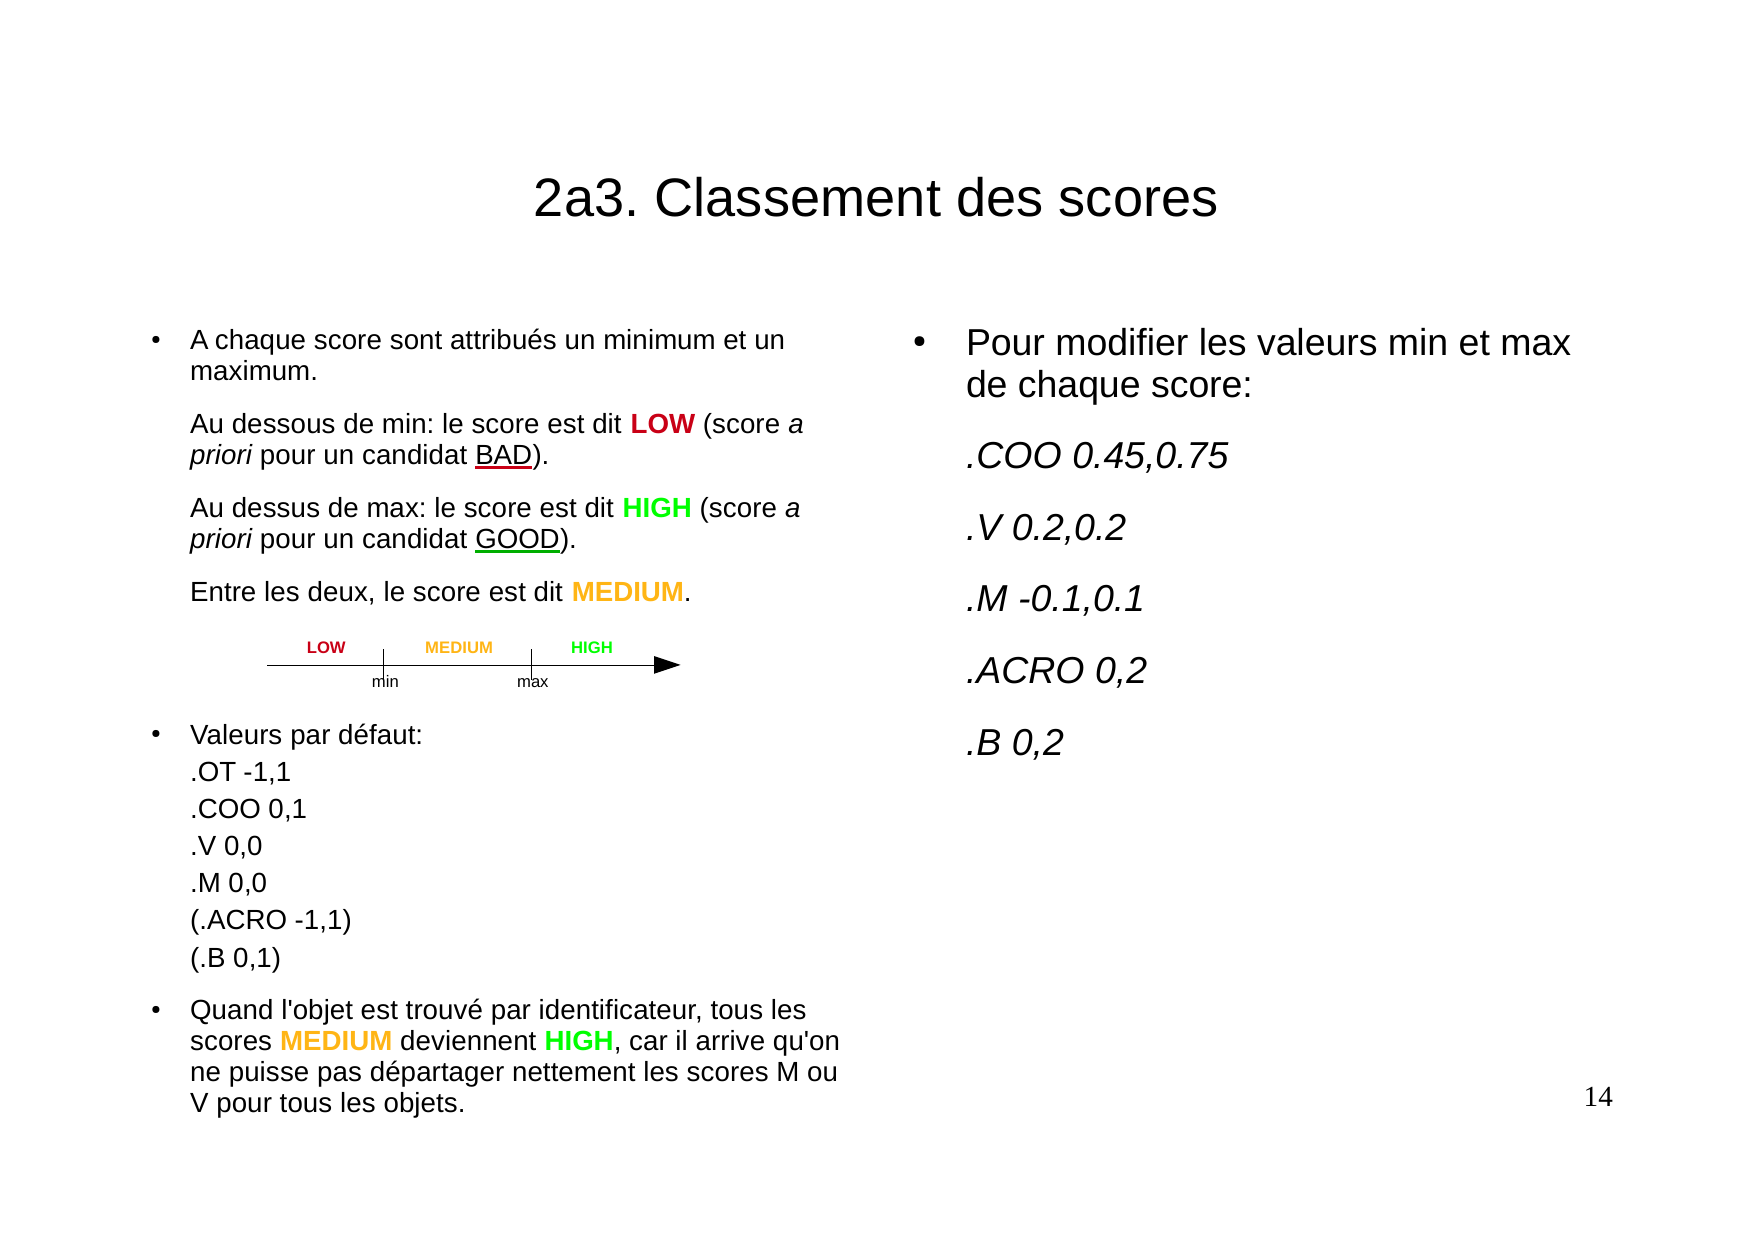

# 2a3. Classement des scores
Pour modifier les valeurs min et max de chaque score:
.COO 0.45,0.75
.V 0.2,0.2
.M -0.1,0.1
.ACRO 0,2
.B 0,2
A chaque score sont attribués un minimum et un maximum.
Au dessous de min: le score est dit LOW (score a priori pour un candidat BAD).
Au dessus de max: le score est dit HIGH (score a priori pour un candidat GOOD).
Entre les deux, le score est dit MEDIUM.
Valeurs par défaut:
.OT -1,1
.COO 0,1
.V 0,0
.M 0,0
(.ACRO -1,1)
(.B 0,1)
Quand l'objet est trouvé par identificateur, tous les scores MEDIUM deviennent HIGH, car il arrive qu'on ne puisse pas départager nettement les scores M ou V pour tous les objets.
LOW
MEDIUM
HIGH
min
max
14